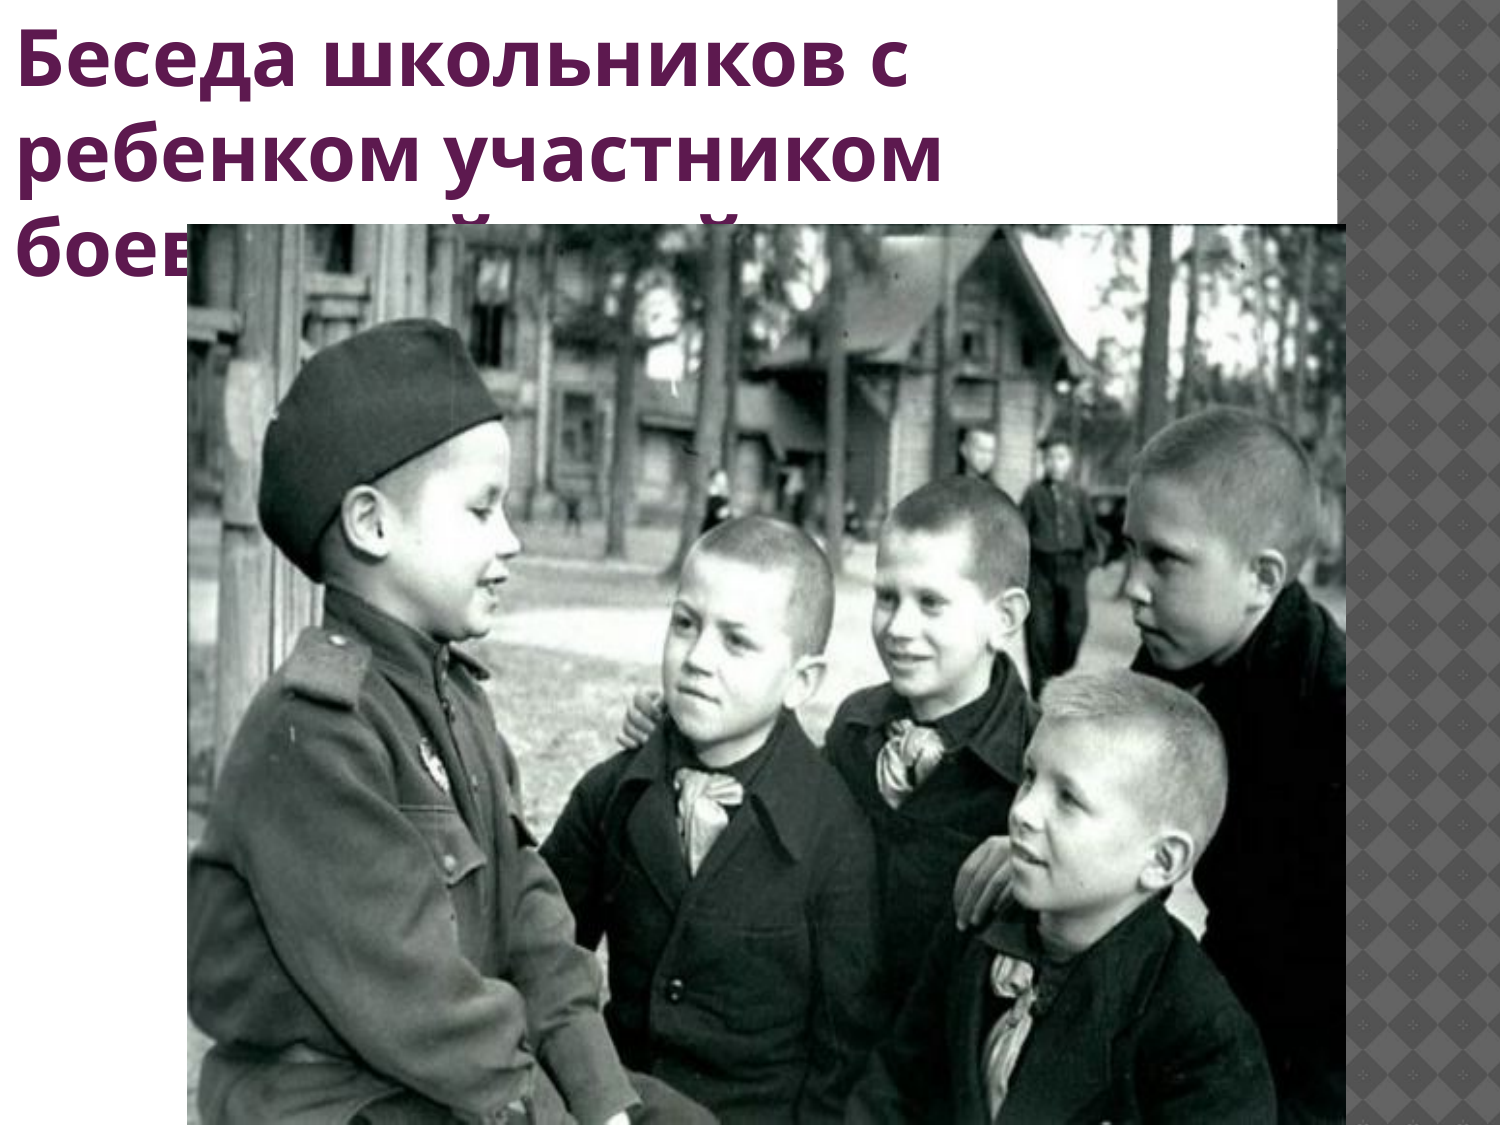

# Беседа школьников с ребенком участником боевых действий